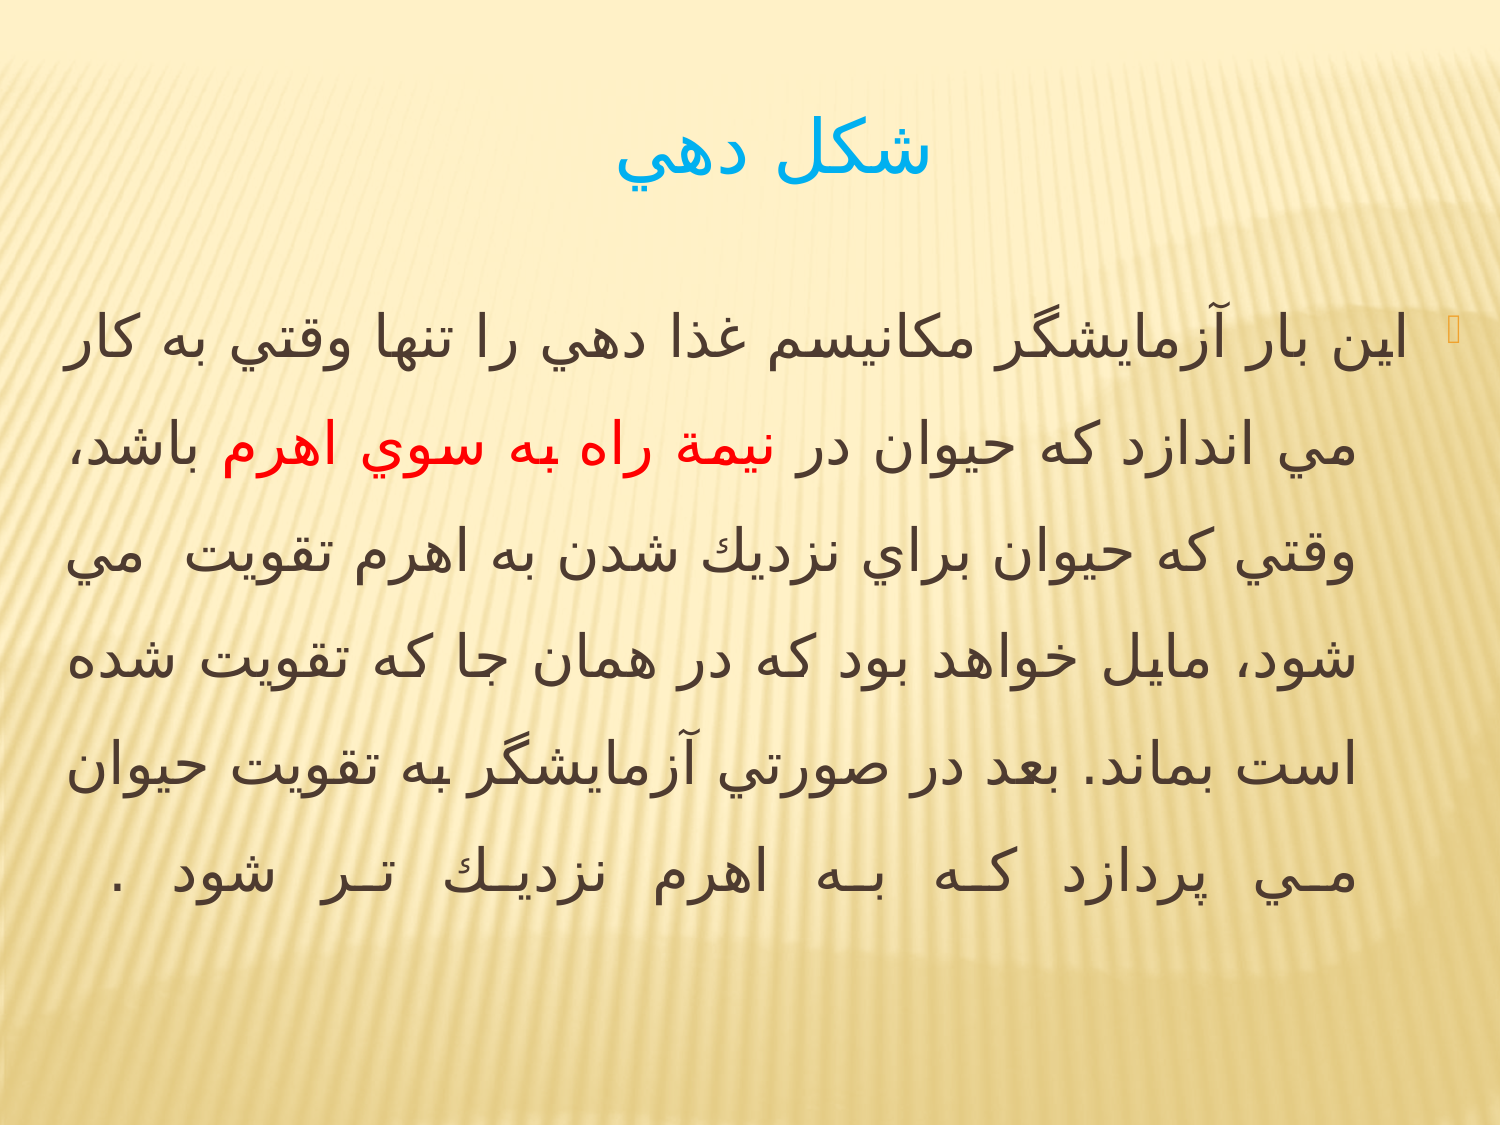

# شكل دهي
اين بار آزمايشگر مكانيسم غذا دهي را تنها وقتي به كار مي اندازد كه حيوان در نيمة راه به سوي اهرم باشد، وقتي كه حيوان براي نزديك شدن به اهرم تقويت مي شود، مايل خواهد بود كه در همان جا كه تقويت شده است بماند. بعد در صورتي آزمايشگر به تقويت حيوان مي پردازد كه به اهرم نزديك تر شود .